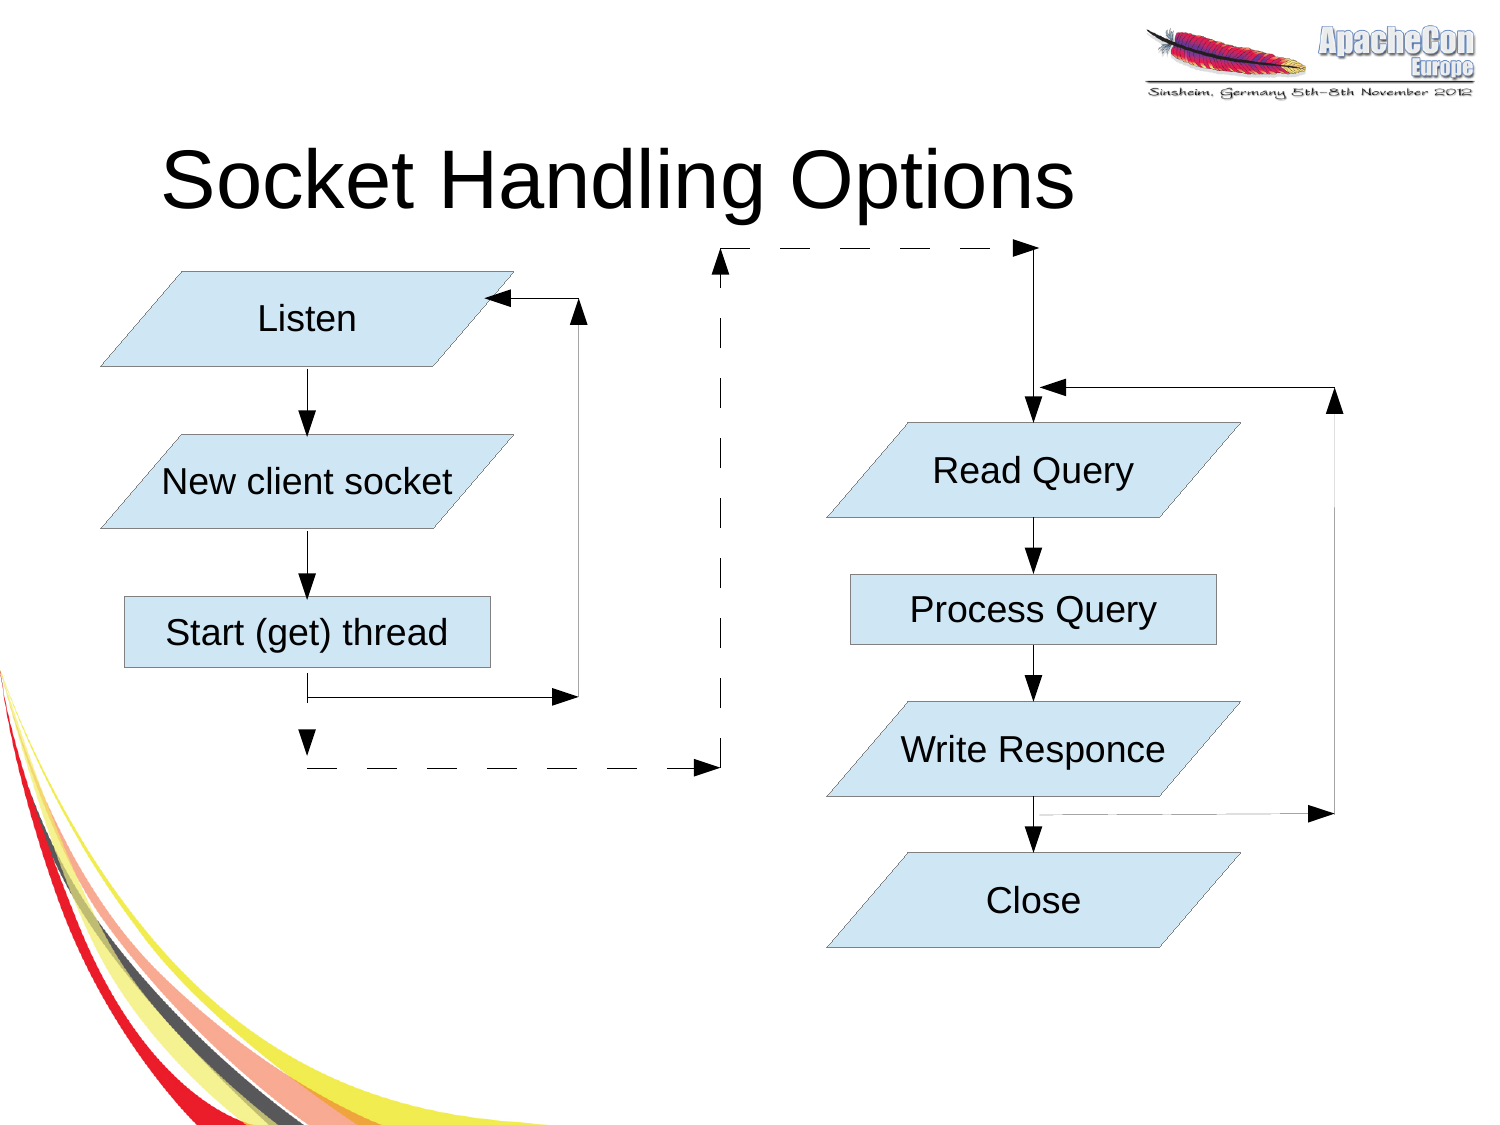

# Socket Handling Options
Listen
Read Query
New client socket
Process Query
Process Query
Start (get) thread
Write Responce
Close